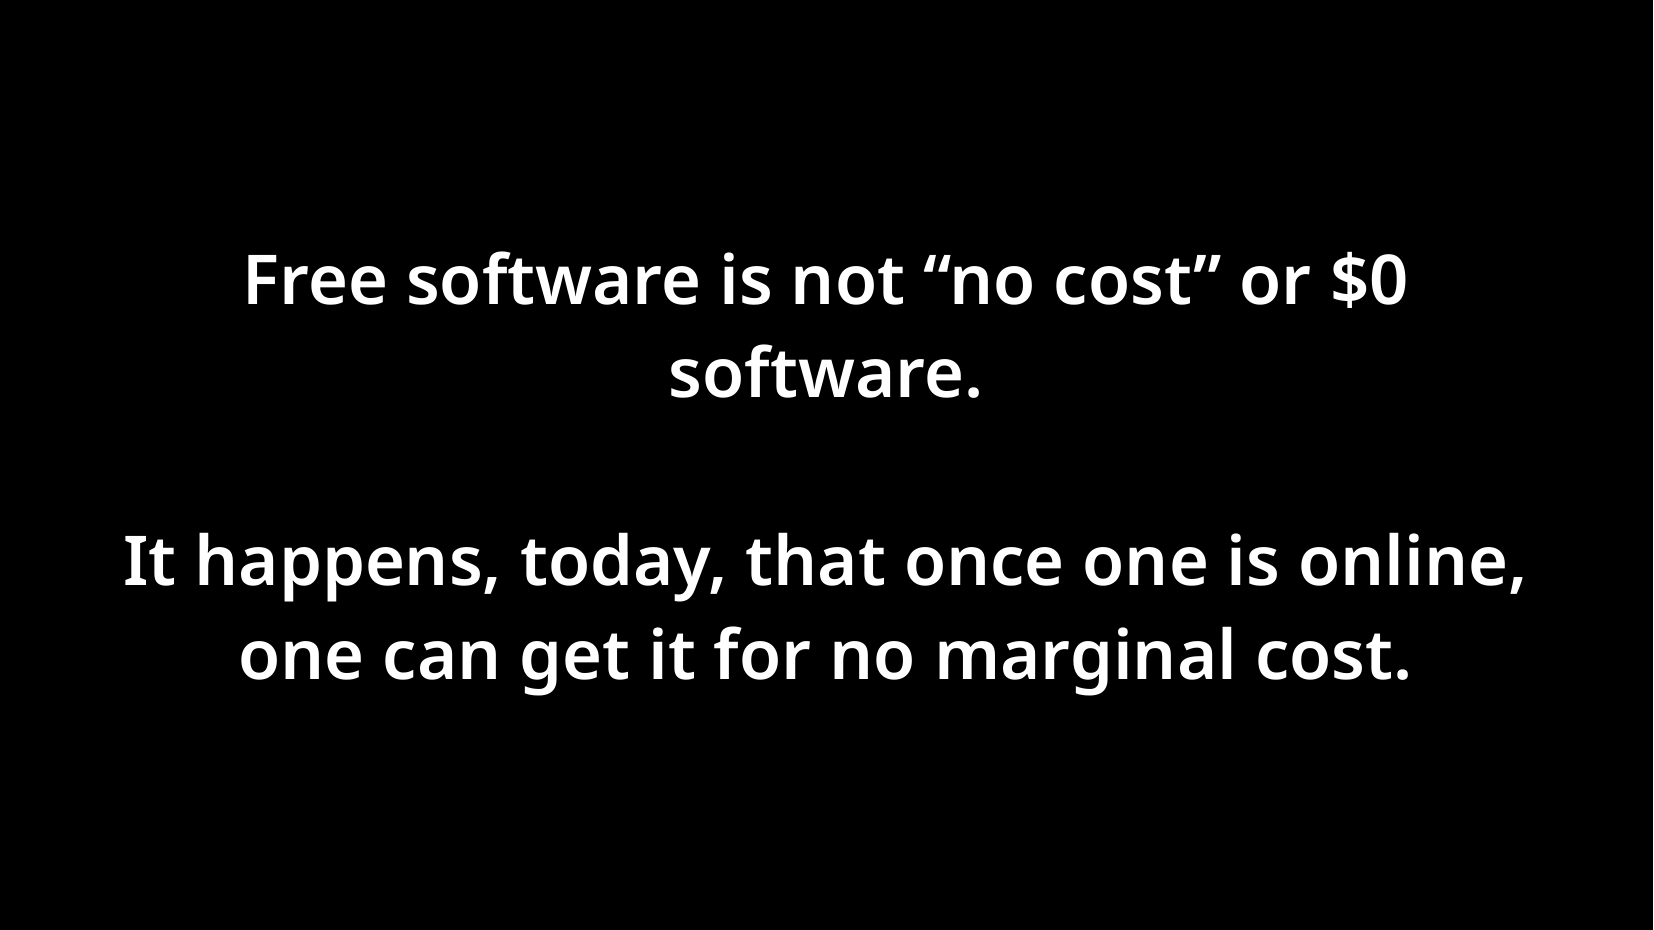

# Free software is not “no cost” or $0 software. It happens, today, that once one is online, one can get it for no marginal cost.